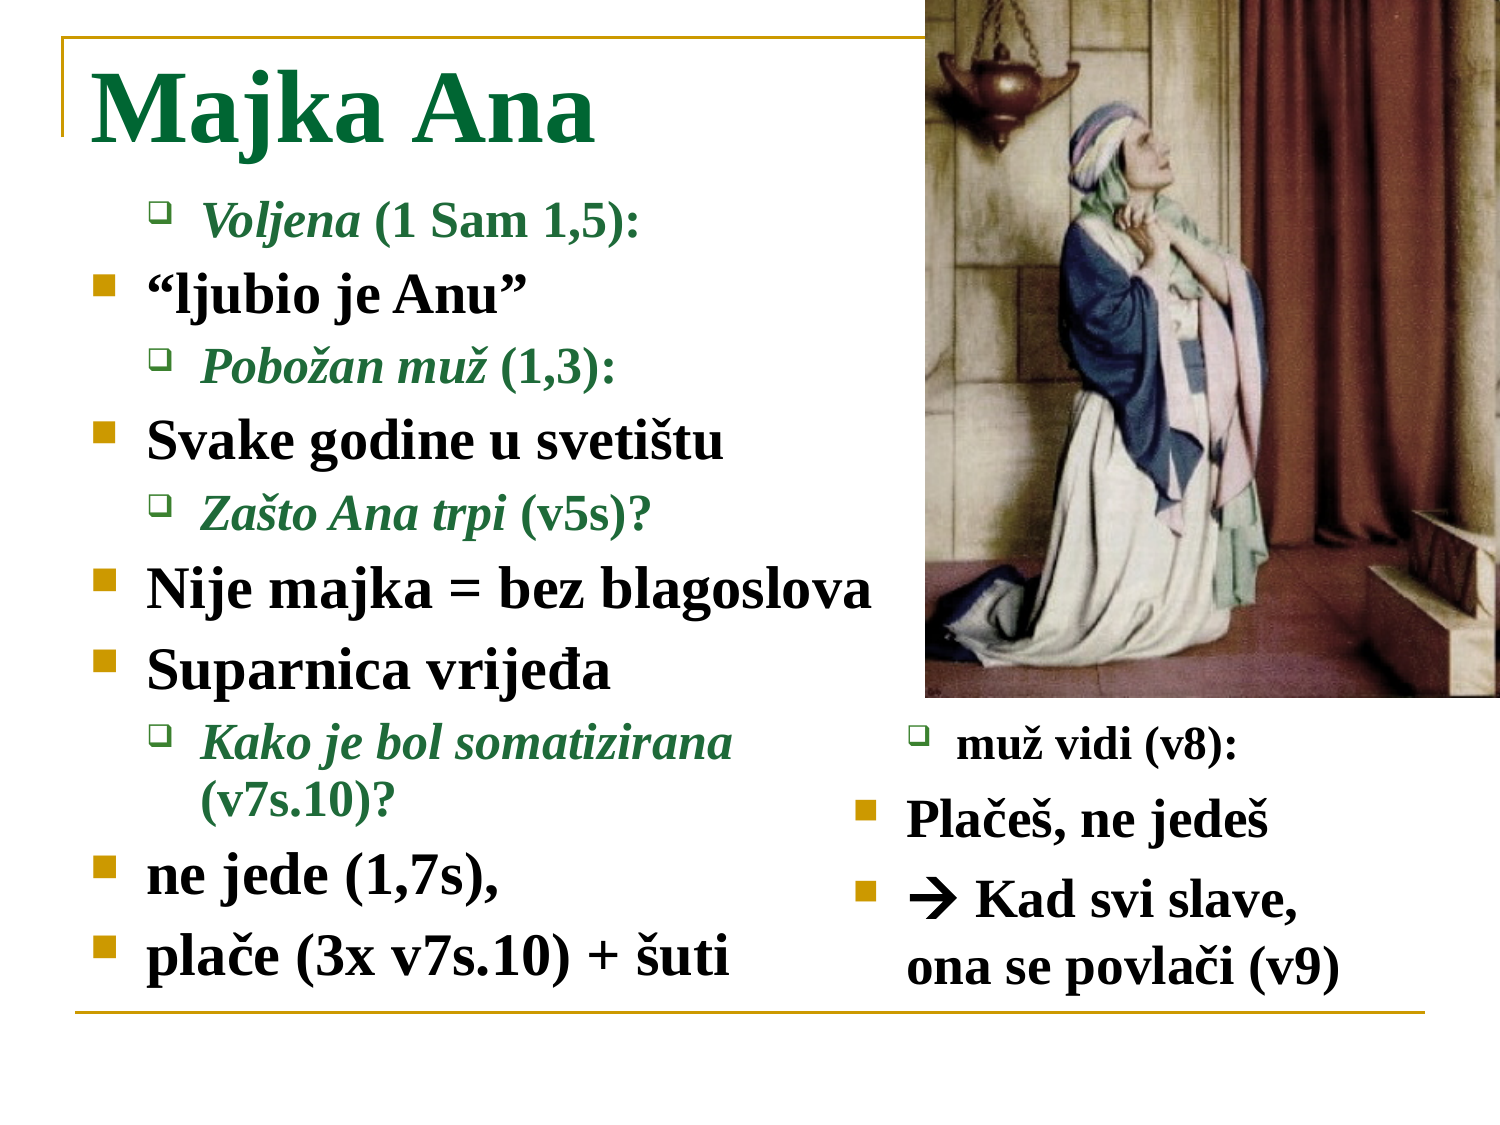

# Majka Ana
Voljena (1 Sam 1,5):
“ljubio je Anu”
Pobožan muž (1,3):
Svake godine u svetištu
Zašto Ana trpi (v5s)?
Nije majka = bez blagoslova
Suparnica vrijeđa
Kako je bol somatizirana (v7s.10)?
ne jede (1,7s),
plače (3x v7s.10) + šuti
muž vidi (v8):
Plačeš, ne jedeš
 Kad svi slave,
ona se povlači (v9)